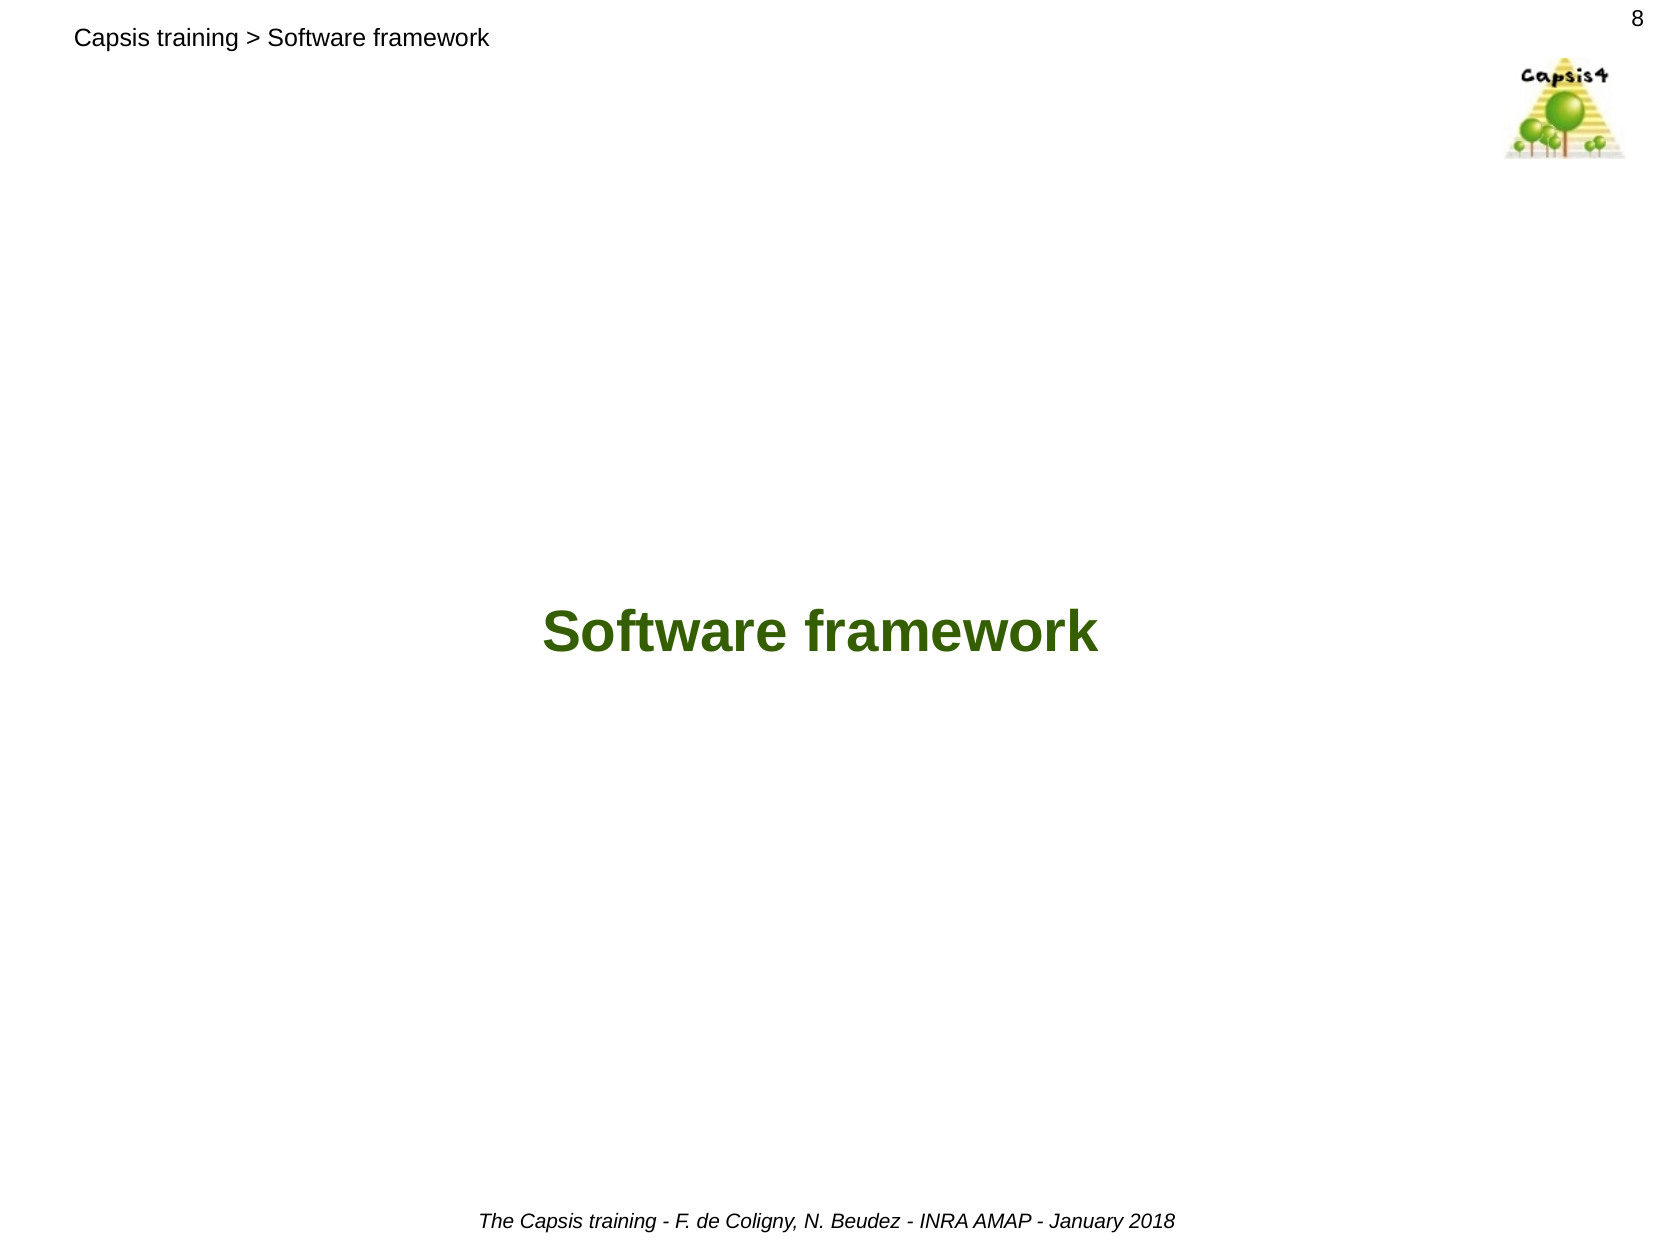

8
Capsis training > Software framework
Software framework
The Capsis training - F. de Coligny, N. Beudez - INRA AMAP - January 2018